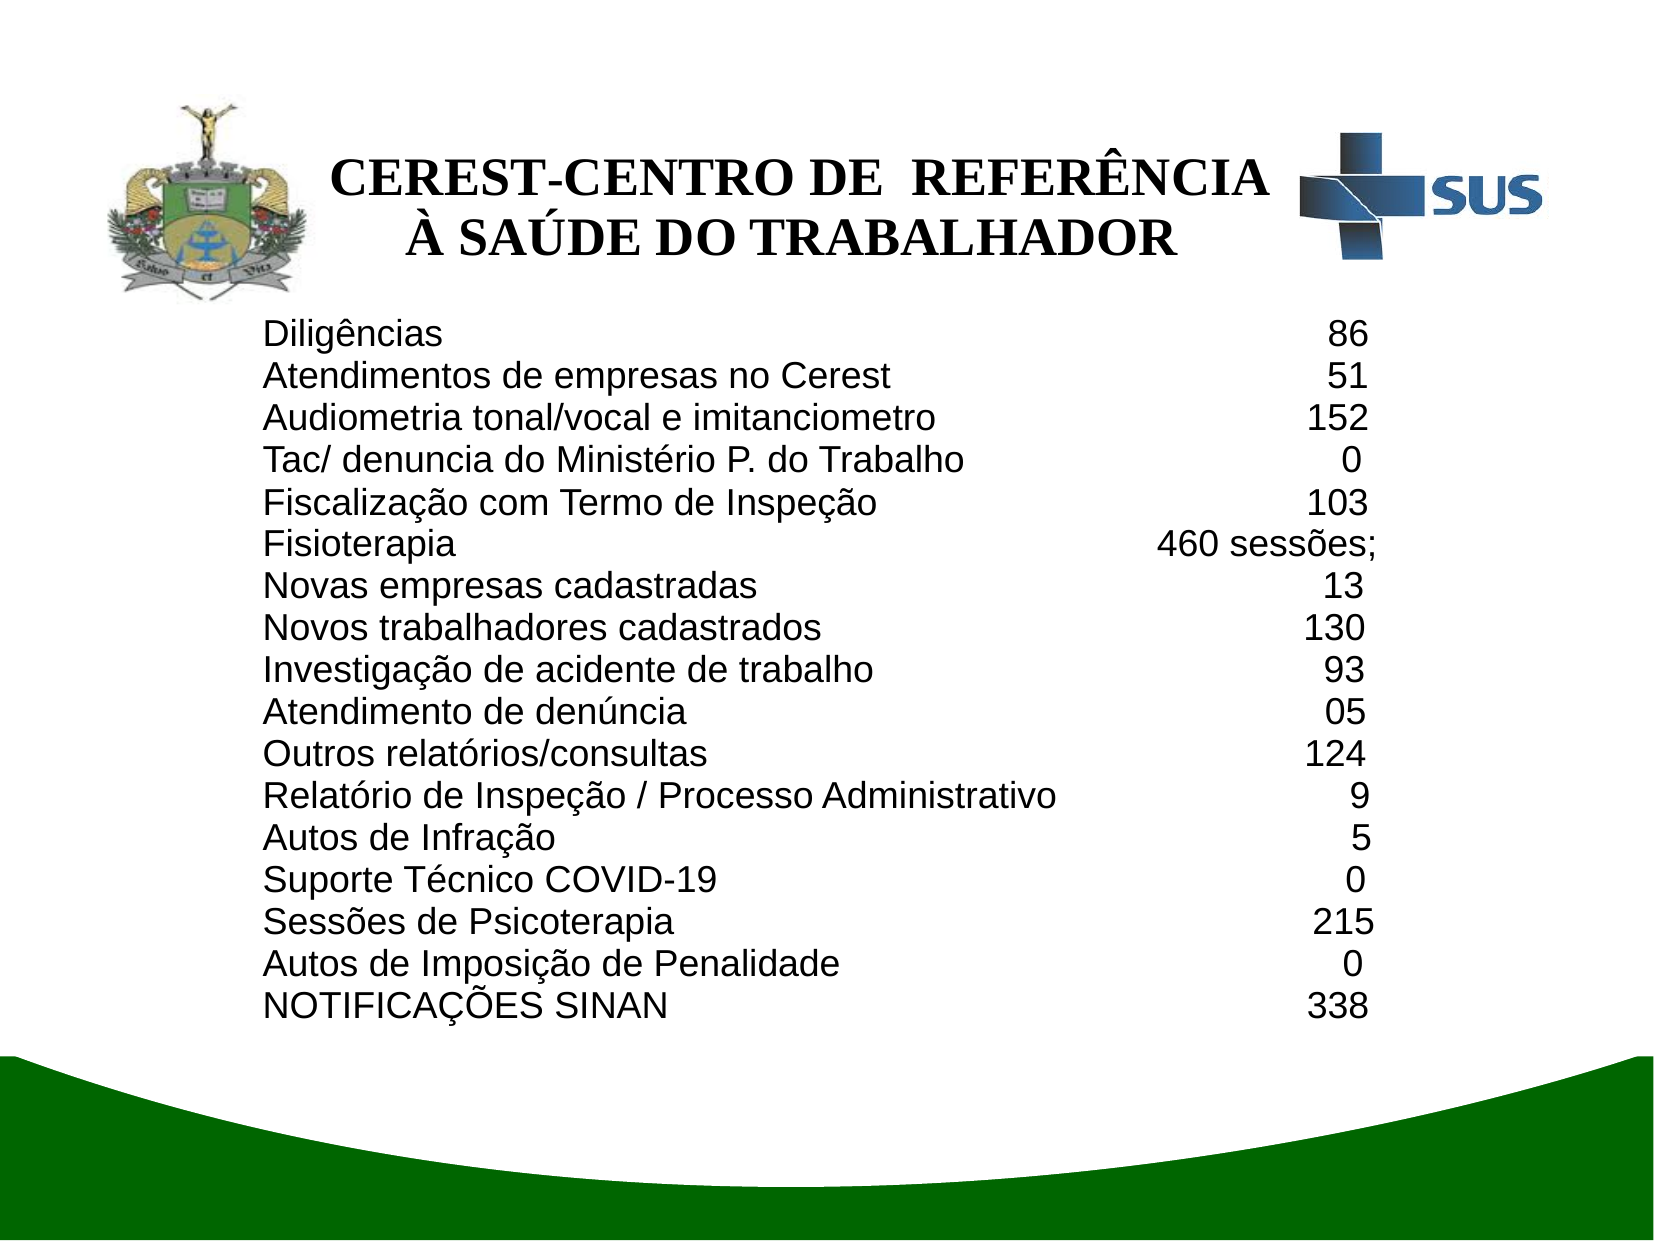

CEREST-CENTRO DE REFERÊNCIA À SAÚDE DO TRABALHADOR
Diligências												 86
Atendimentos de empresas no Cerest 					 51
Audiometria tonal/vocal e imitanciometro 					 152
Tac/ denuncia do Ministério P. do Trabalho 0
Fiscalização com Termo de Inspeção 103
Fisioterapia 460 sessões;
Novas empresas cadastradas 13
Novos trabalhadores cadastrados 130
Investigação de acidente de trabalho 93
Atendimento de denúncia 05
Outros relatórios/consultas 124
Relatório de Inspeção / Processo Administrativo 9
Autos de Infração 5
Suporte Técnico COVID-19 0
Sessões de Psicoterapia 215
Autos de Imposição de Penalidade 0
NOTIFICAÇÕES SINAN 338